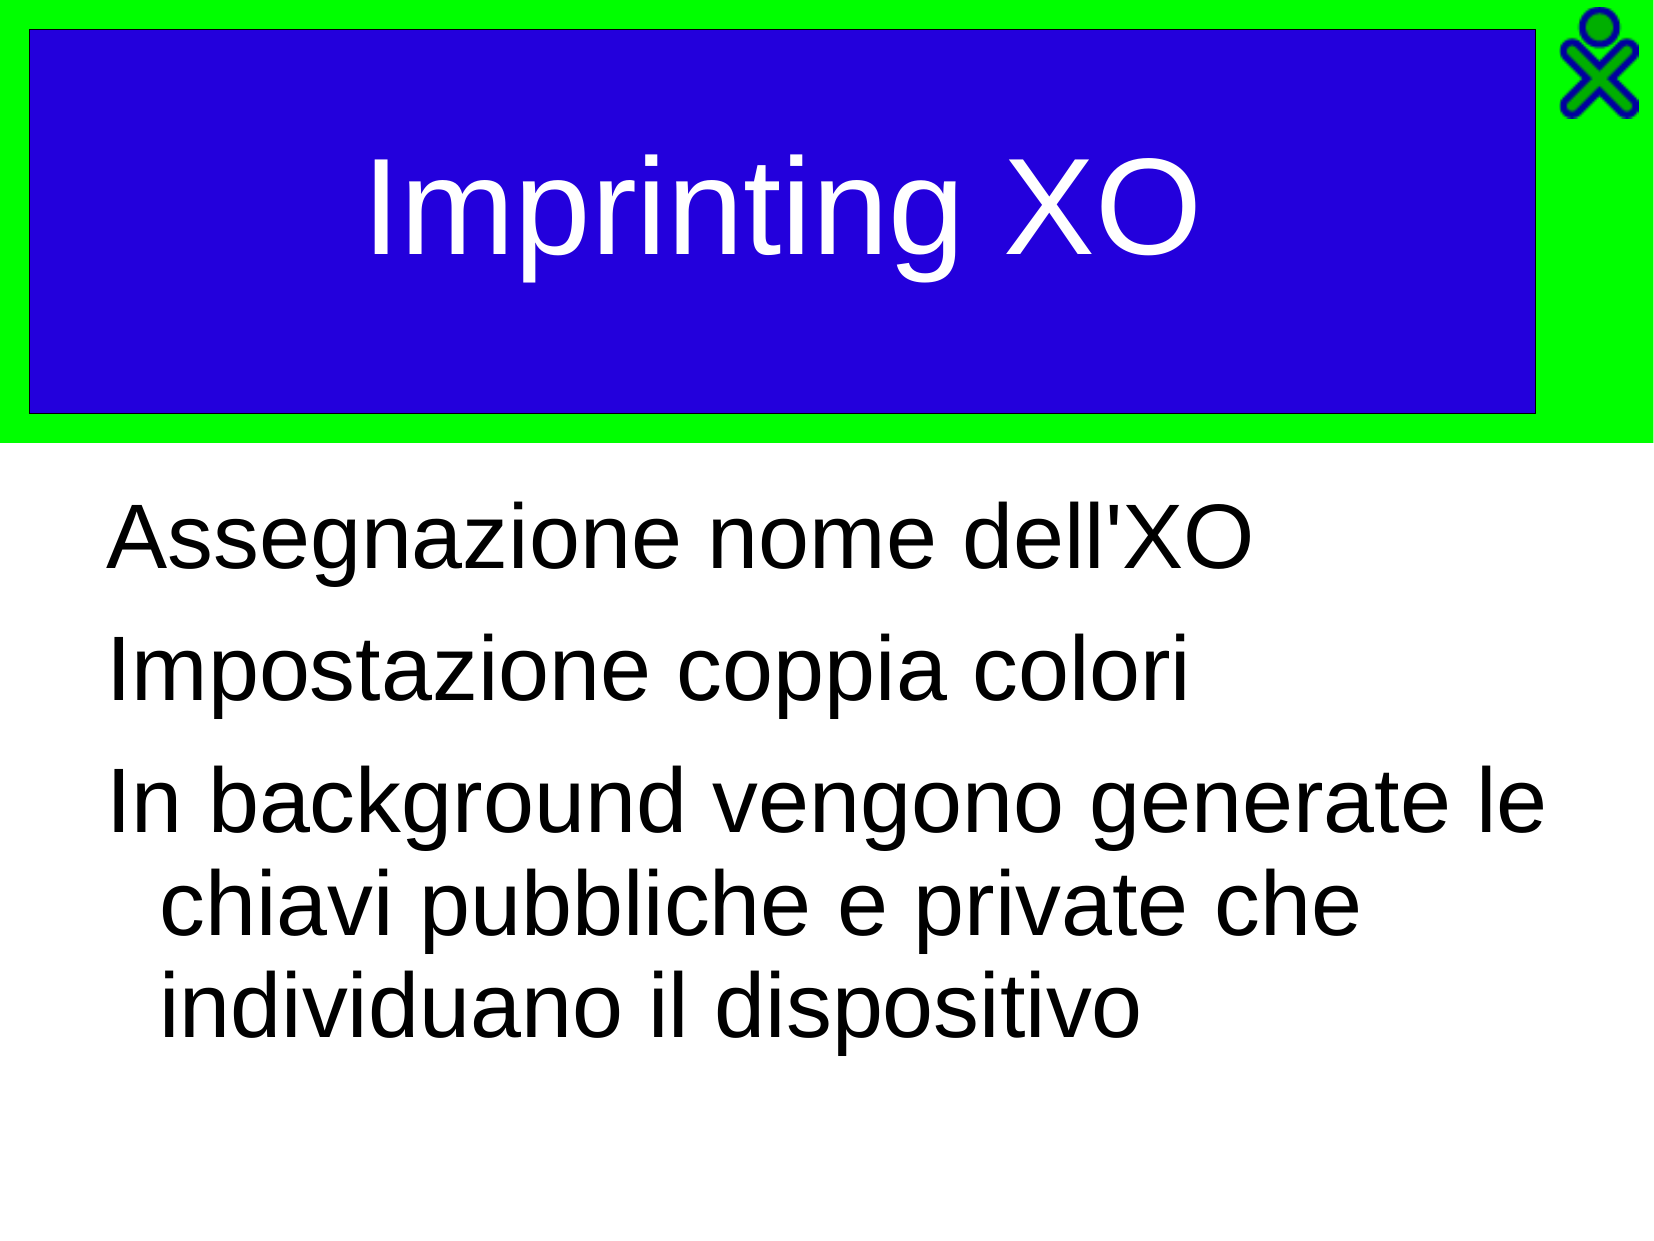

# Imprinting XO
Assegnazione nome dell'XO
Impostazione coppia colori
In background vengono generate le chiavi pubbliche e private che individuano il dispositivo